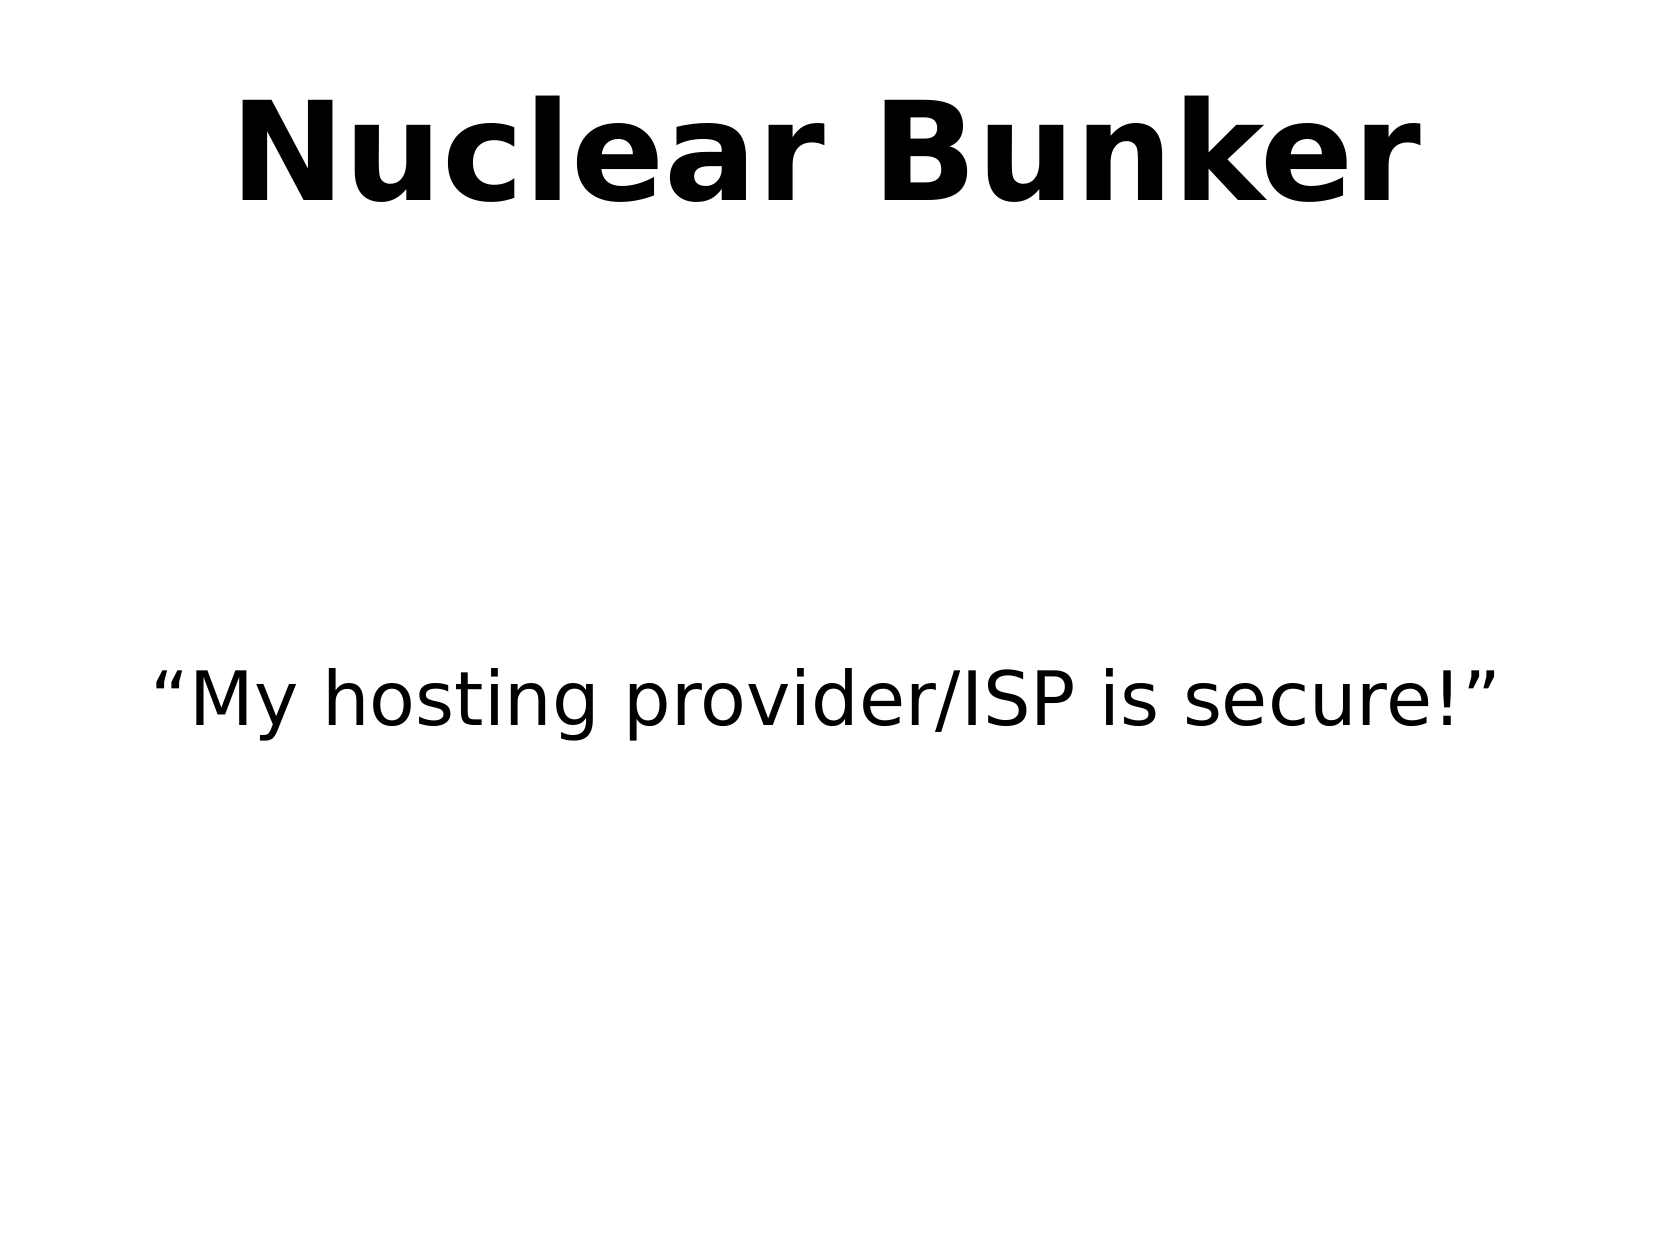

# Nuclear Bunker
“My hosting provider/ISP is secure!”